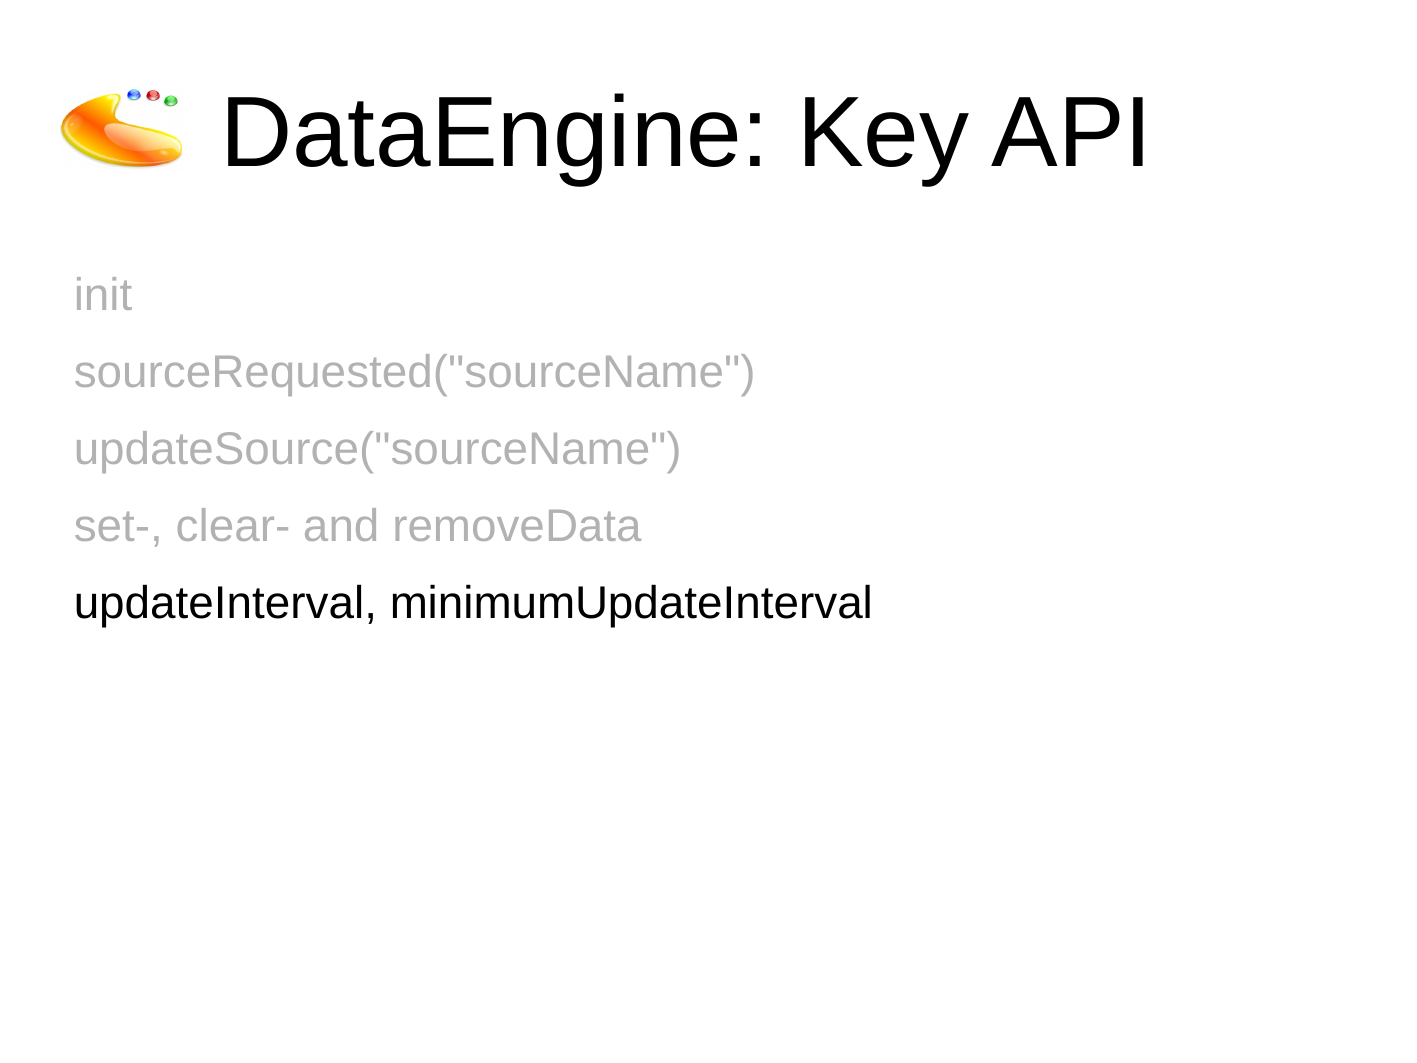

DataEngine: Key API
init
sourceRequested("sourceName")
updateSource("sourceName")
set-, clear- and removeData
updateInterval, minimumUpdateInterval